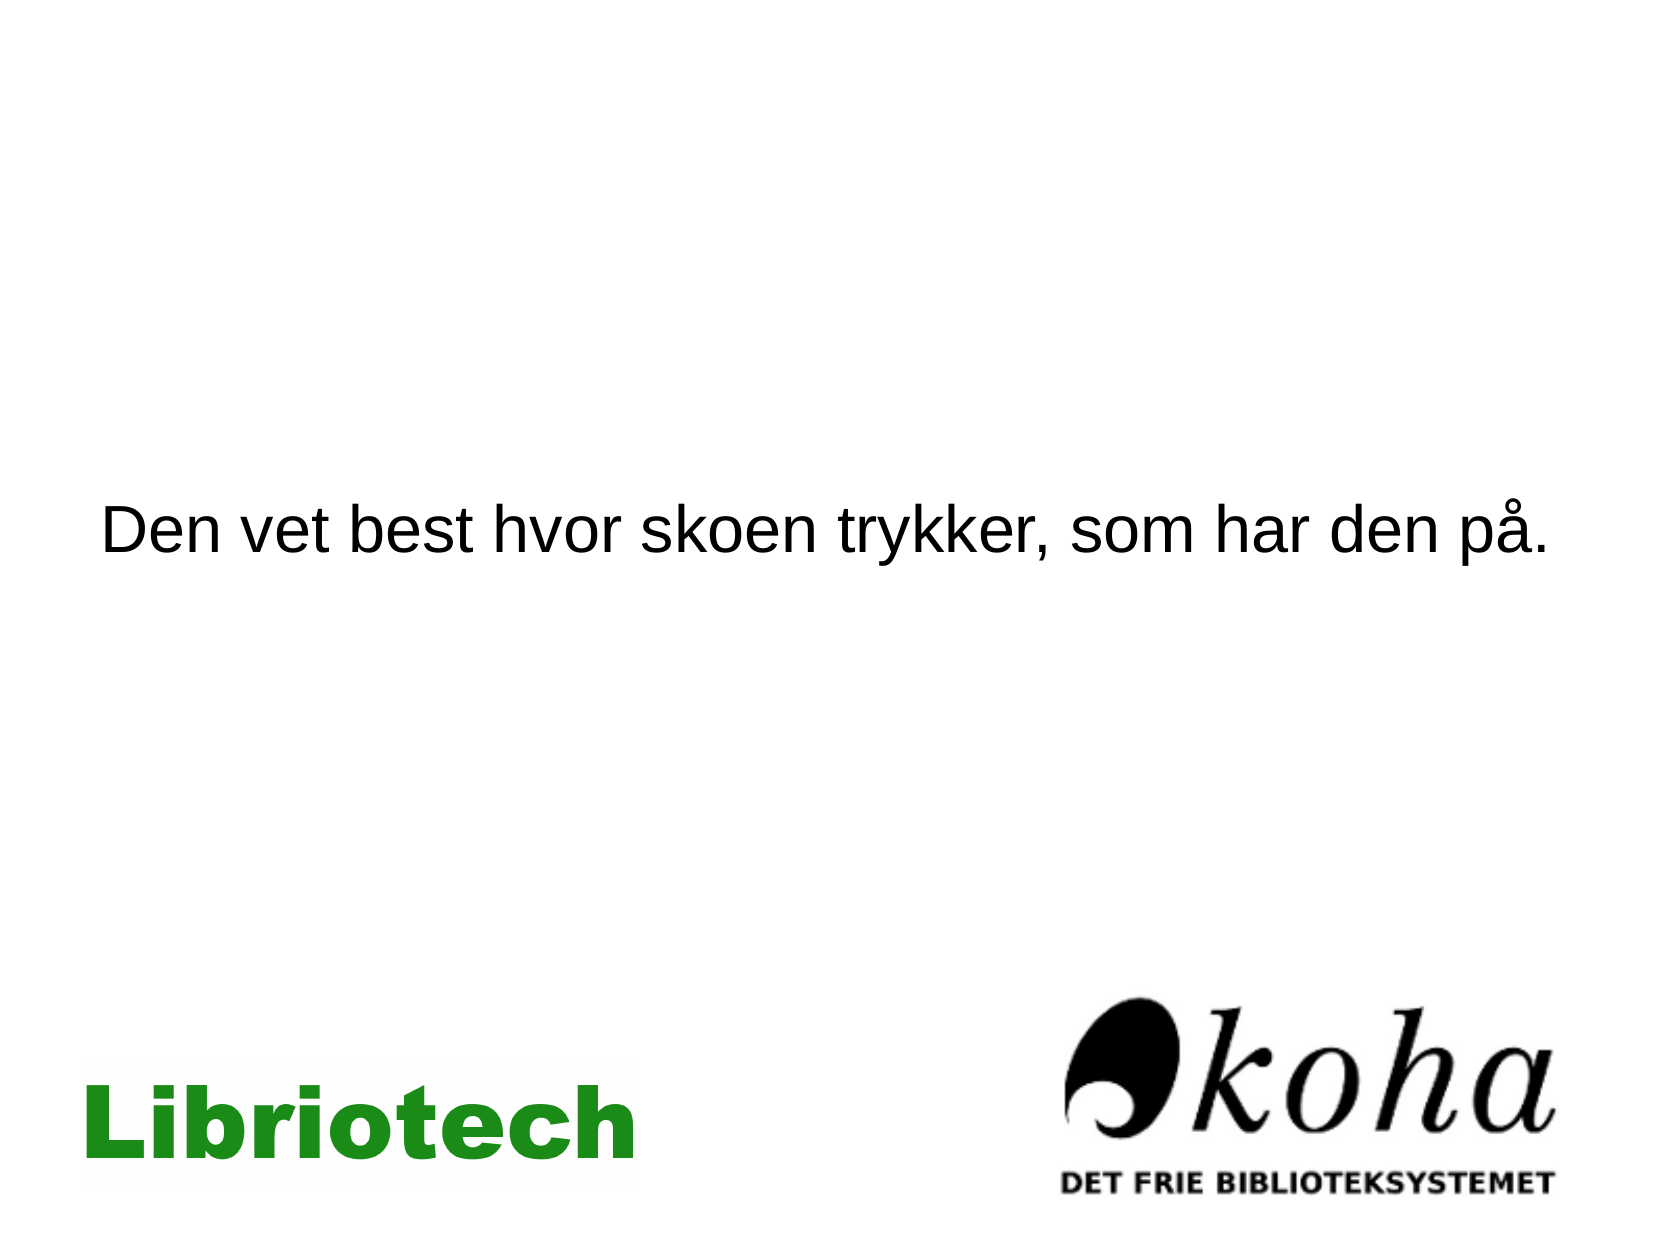

# Den vet best hvor skoen trykker, som har den på.